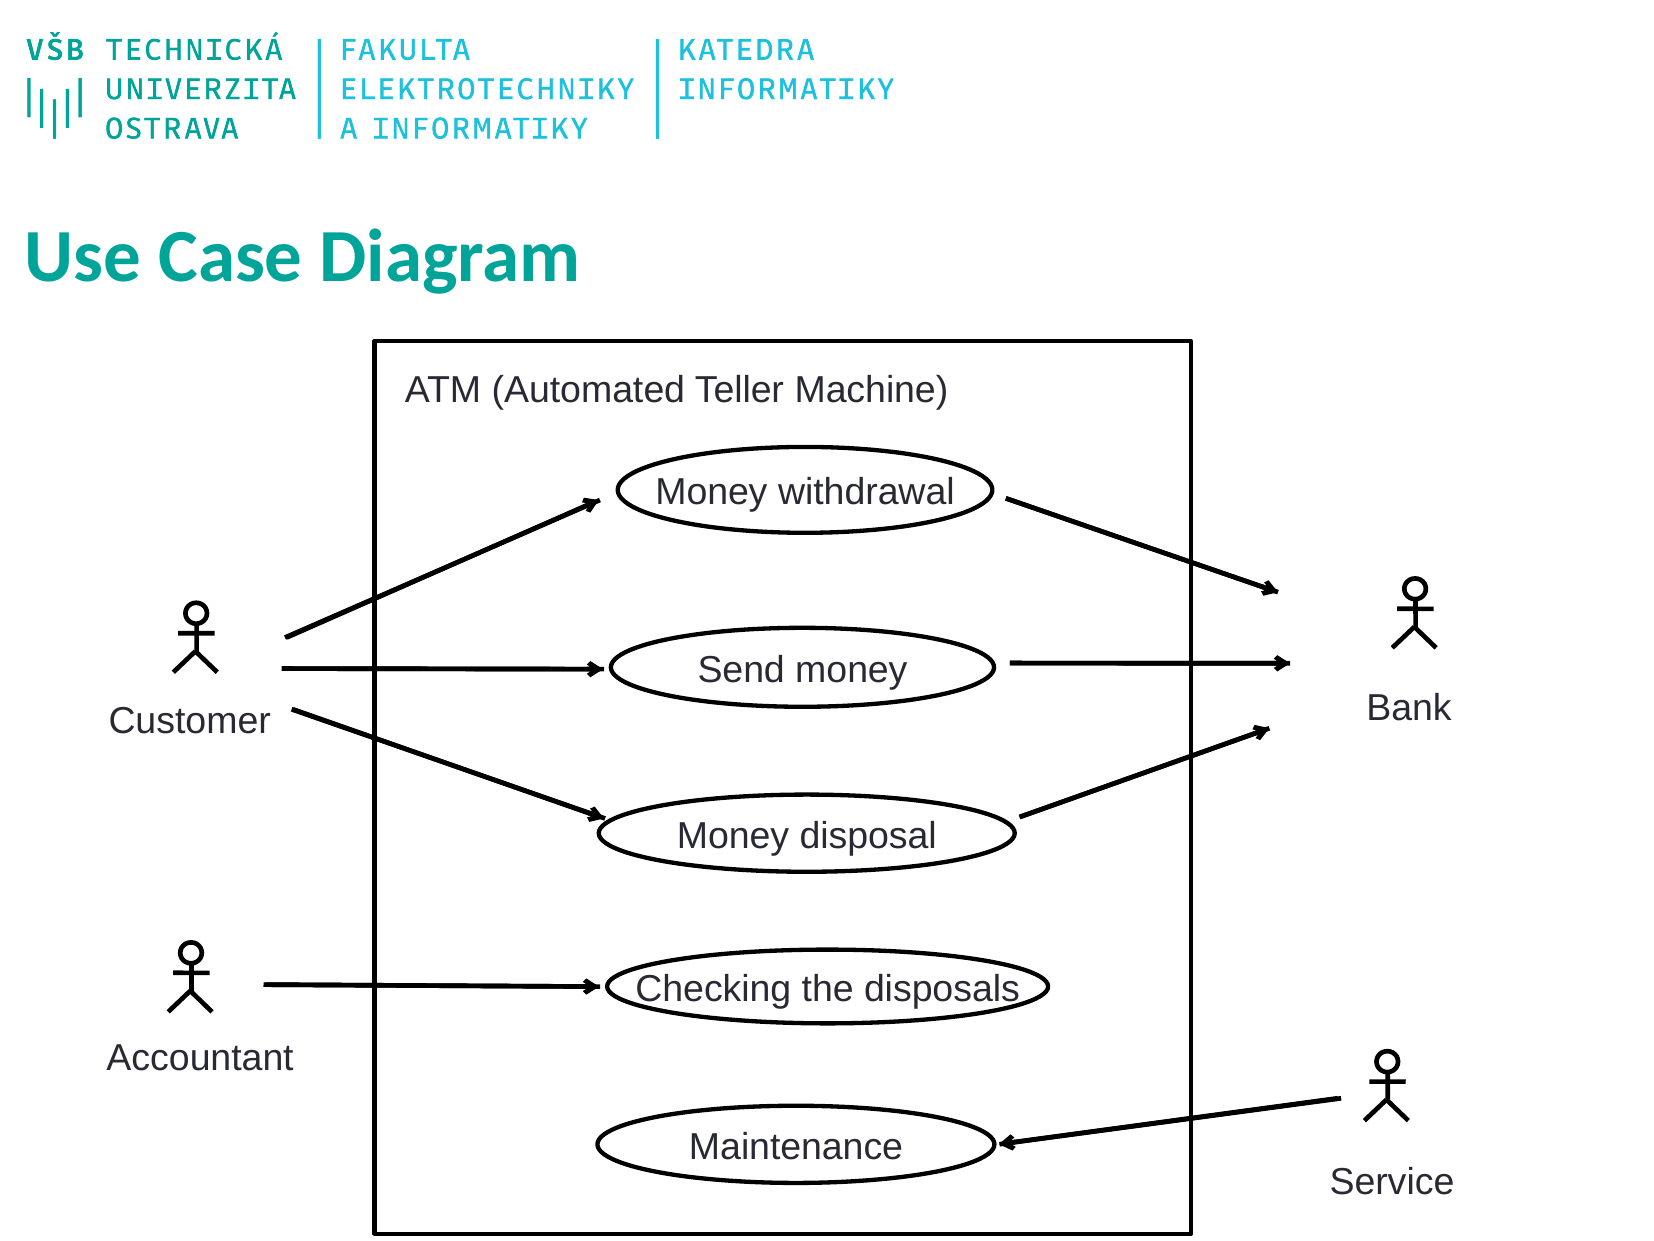

# Use Case Diagram
ATM (Automated Teller Machine)
Money withdrawal
Send money
Bank
Customer
Money disposal
Checking the disposals
Accountant
Service
Maintenance